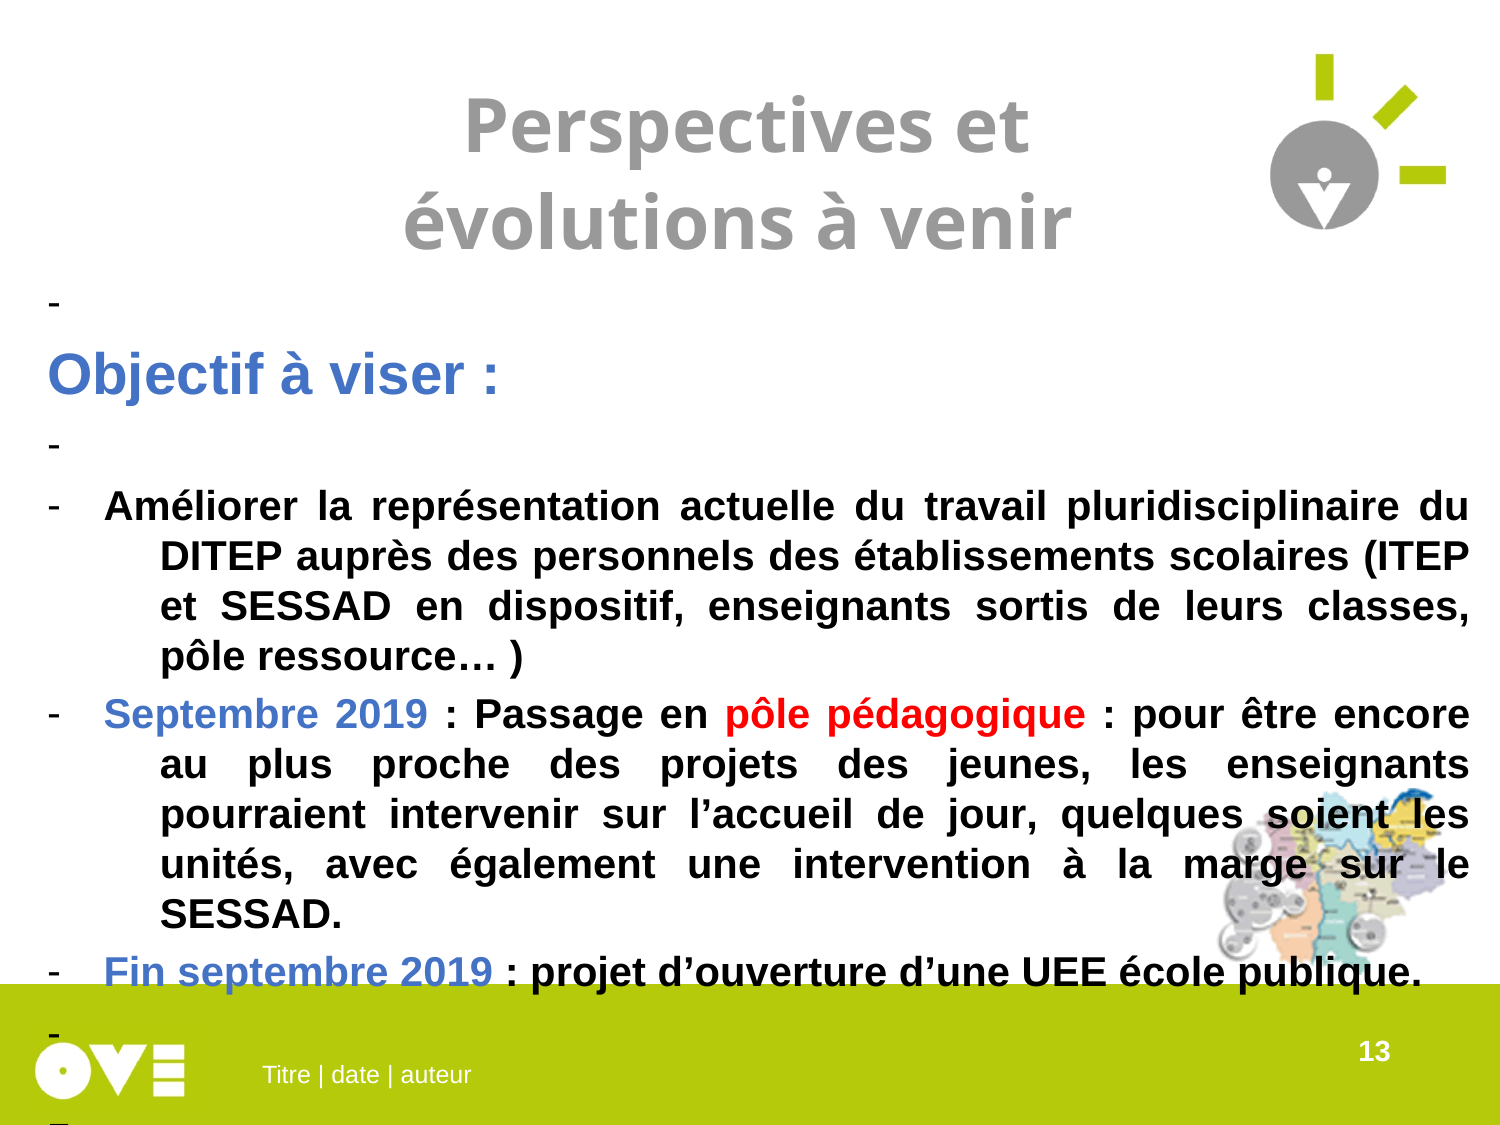

Perspectives et
évolutions à venir
Objectif à viser :
Améliorer la représentation actuelle du travail pluridisciplinaire du DITEP auprès des personnels des établissements scolaires (ITEP et SESSAD en dispositif, enseignants sortis de leurs classes, pôle ressource… )
Septembre 2019 : Passage en pôle pédagogique : pour être encore au plus proche des projets des jeunes, les enseignants pourraient intervenir sur l’accueil de jour, quelques soient les unités, avec également une intervention à la marge sur le SESSAD.
Fin septembre 2019 : projet d’ouverture d’une UEE école publique.